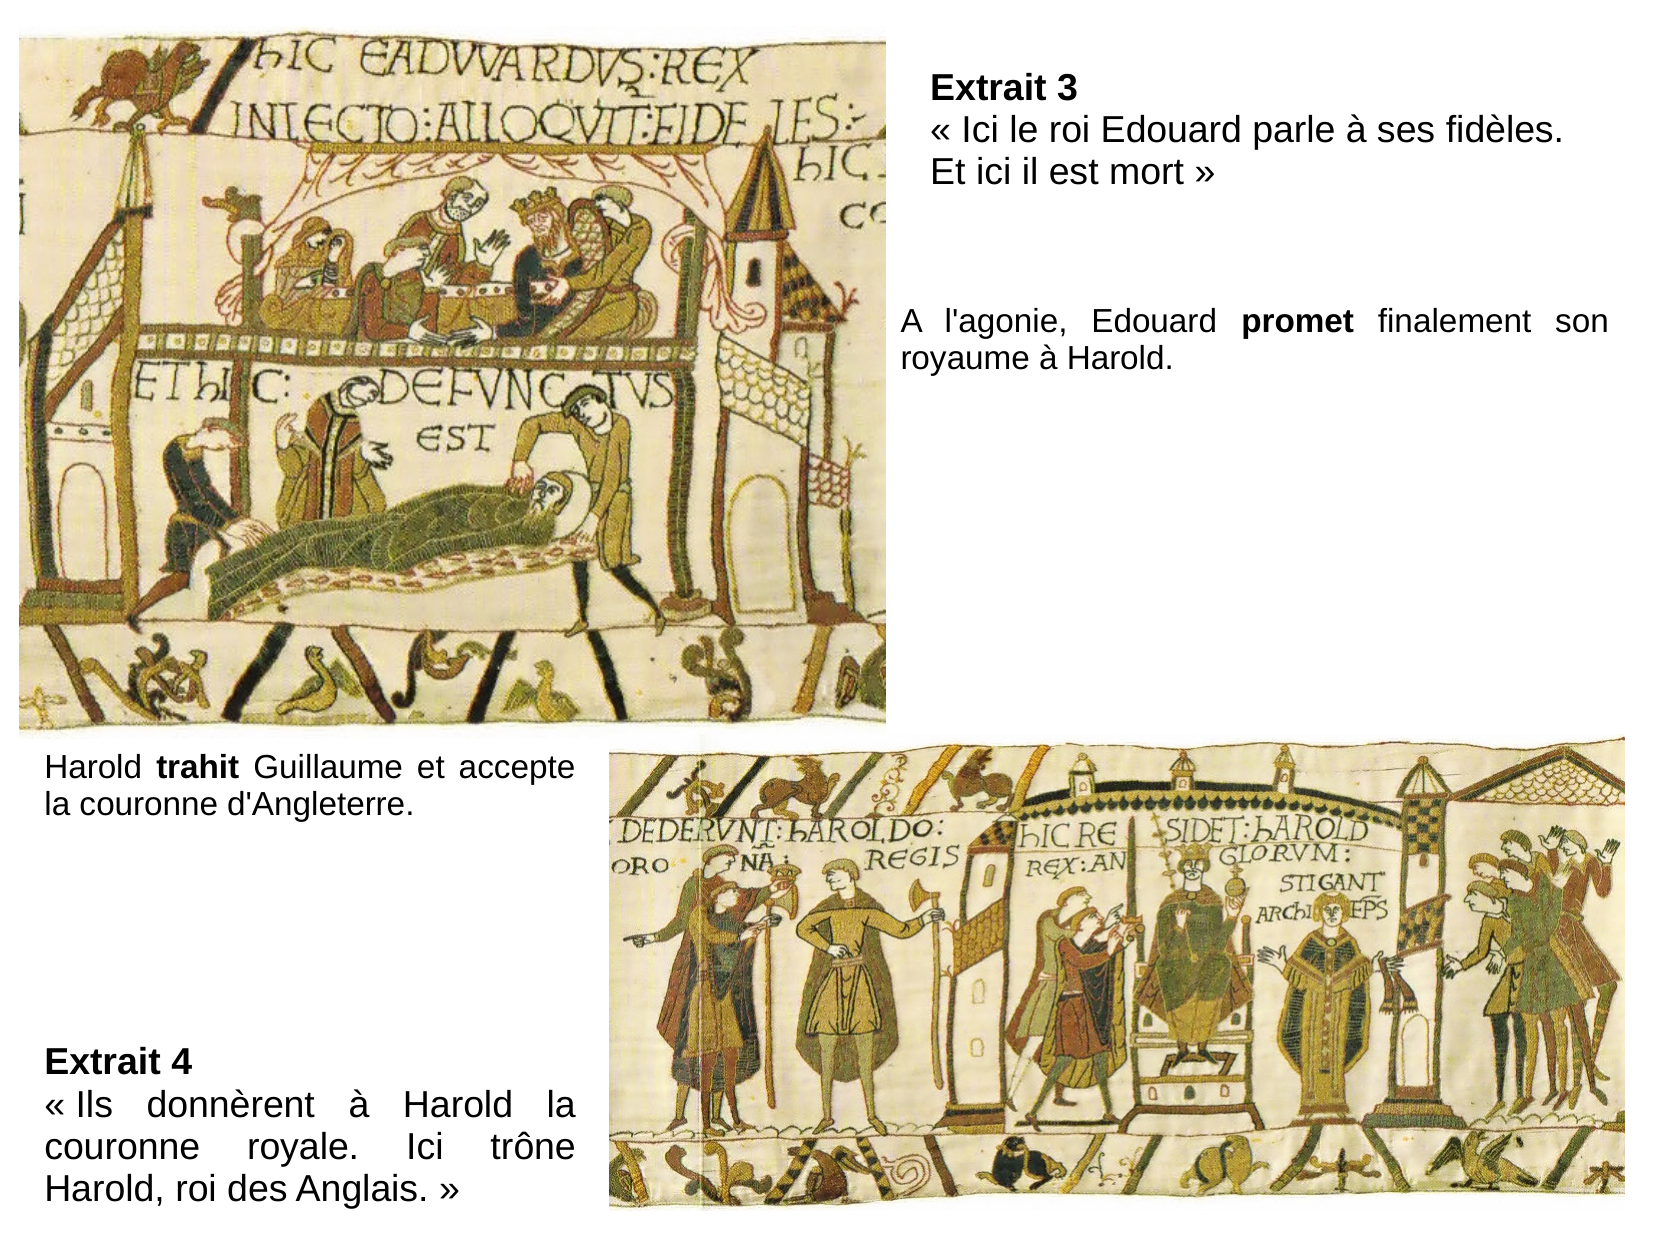

Extrait 3
« Ici le roi Edouard parle à ses fidèles. Et ici il est mort »
A l'agonie, Edouard promet finalement son royaume à Harold.
Harold trahit Guillaume et accepte la couronne d'Angleterre.
Extrait 4
« Ils donnèrent à Harold la couronne royale. Ici trône Harold, roi des Anglais. »